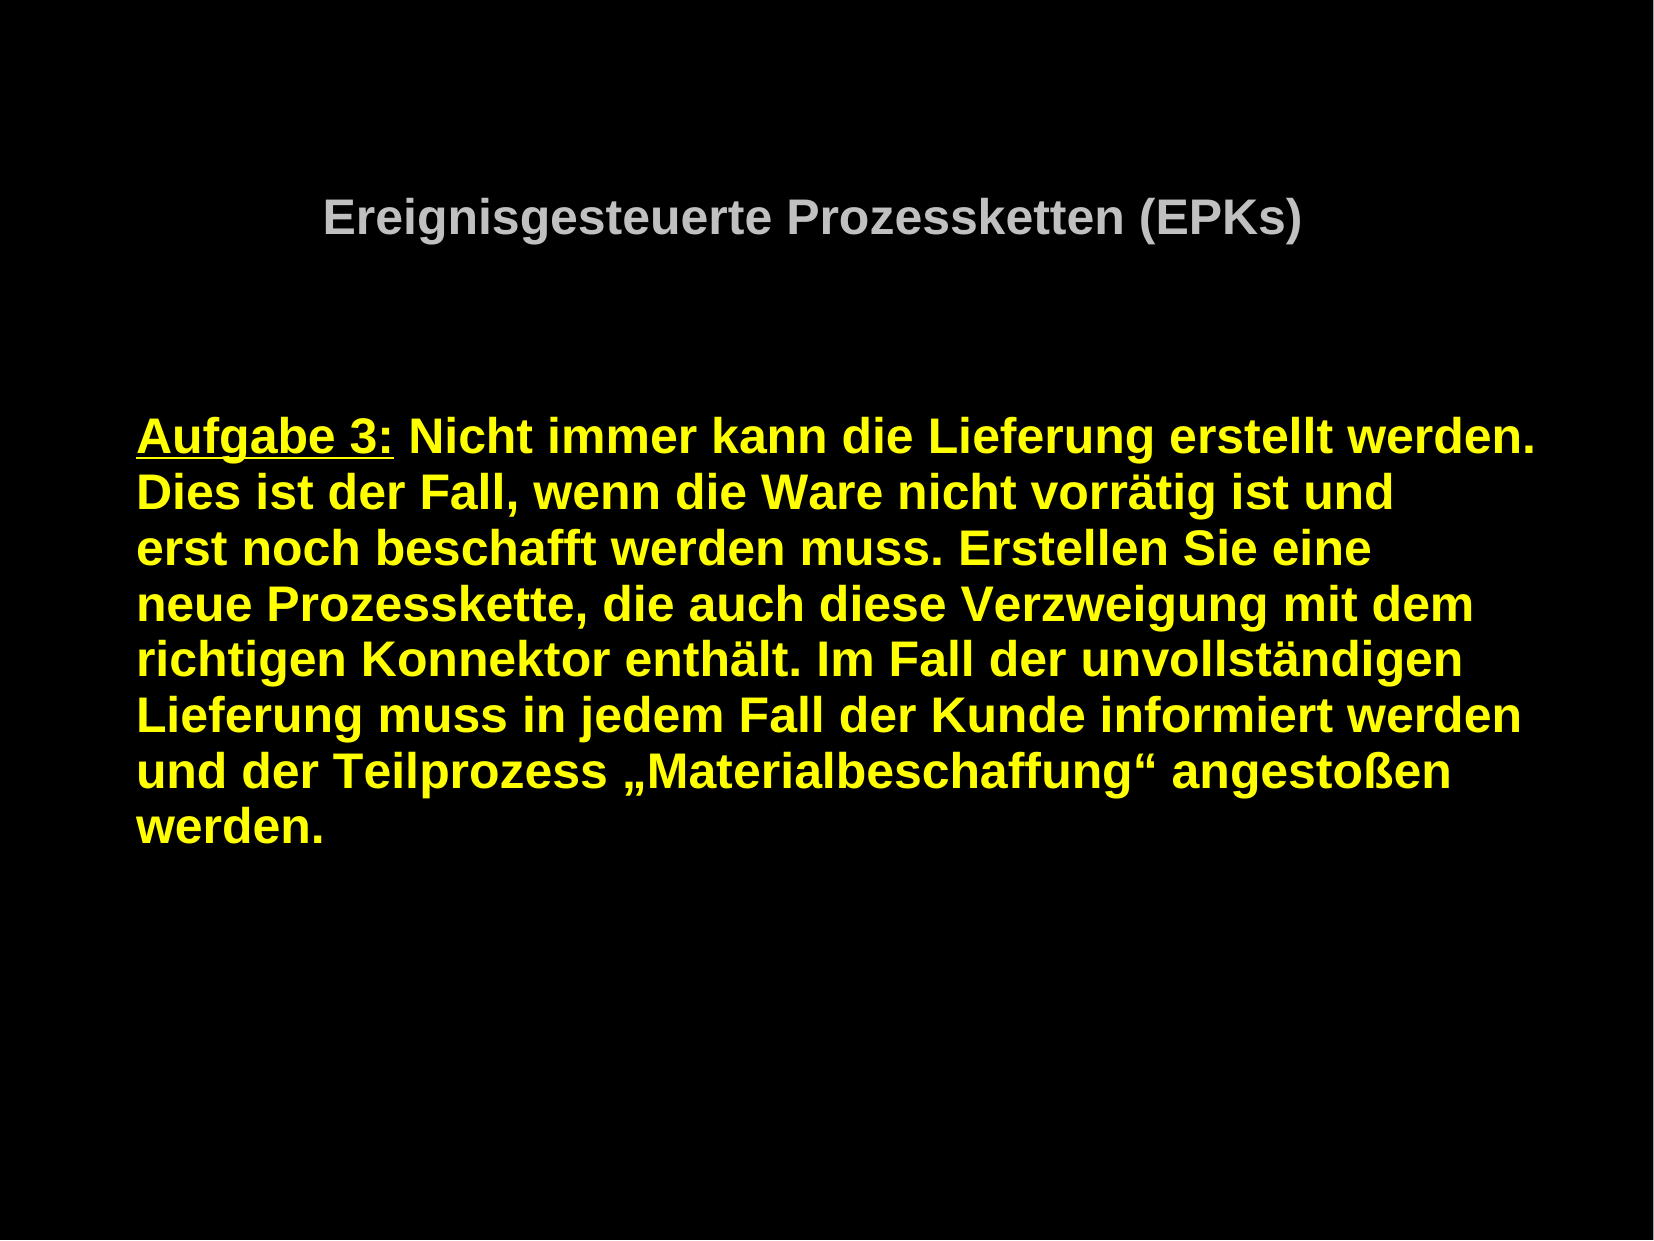

Ereignisgesteuerte Prozessketten (EPKs)
Aufgabe 3: Nicht immer kann die Lieferung erstellt werden.
Dies ist der Fall, wenn die Ware nicht vorrätig ist und
erst noch beschafft werden muss. Erstellen Sie eine
neue Prozesskette, die auch diese Verzweigung mit dem
richtigen Konnektor enthält. Im Fall der unvollständigen
Lieferung muss in jedem Fall der Kunde informiert werden
und der Teilprozess „Materialbeschaffung“ angestoßen
werden.